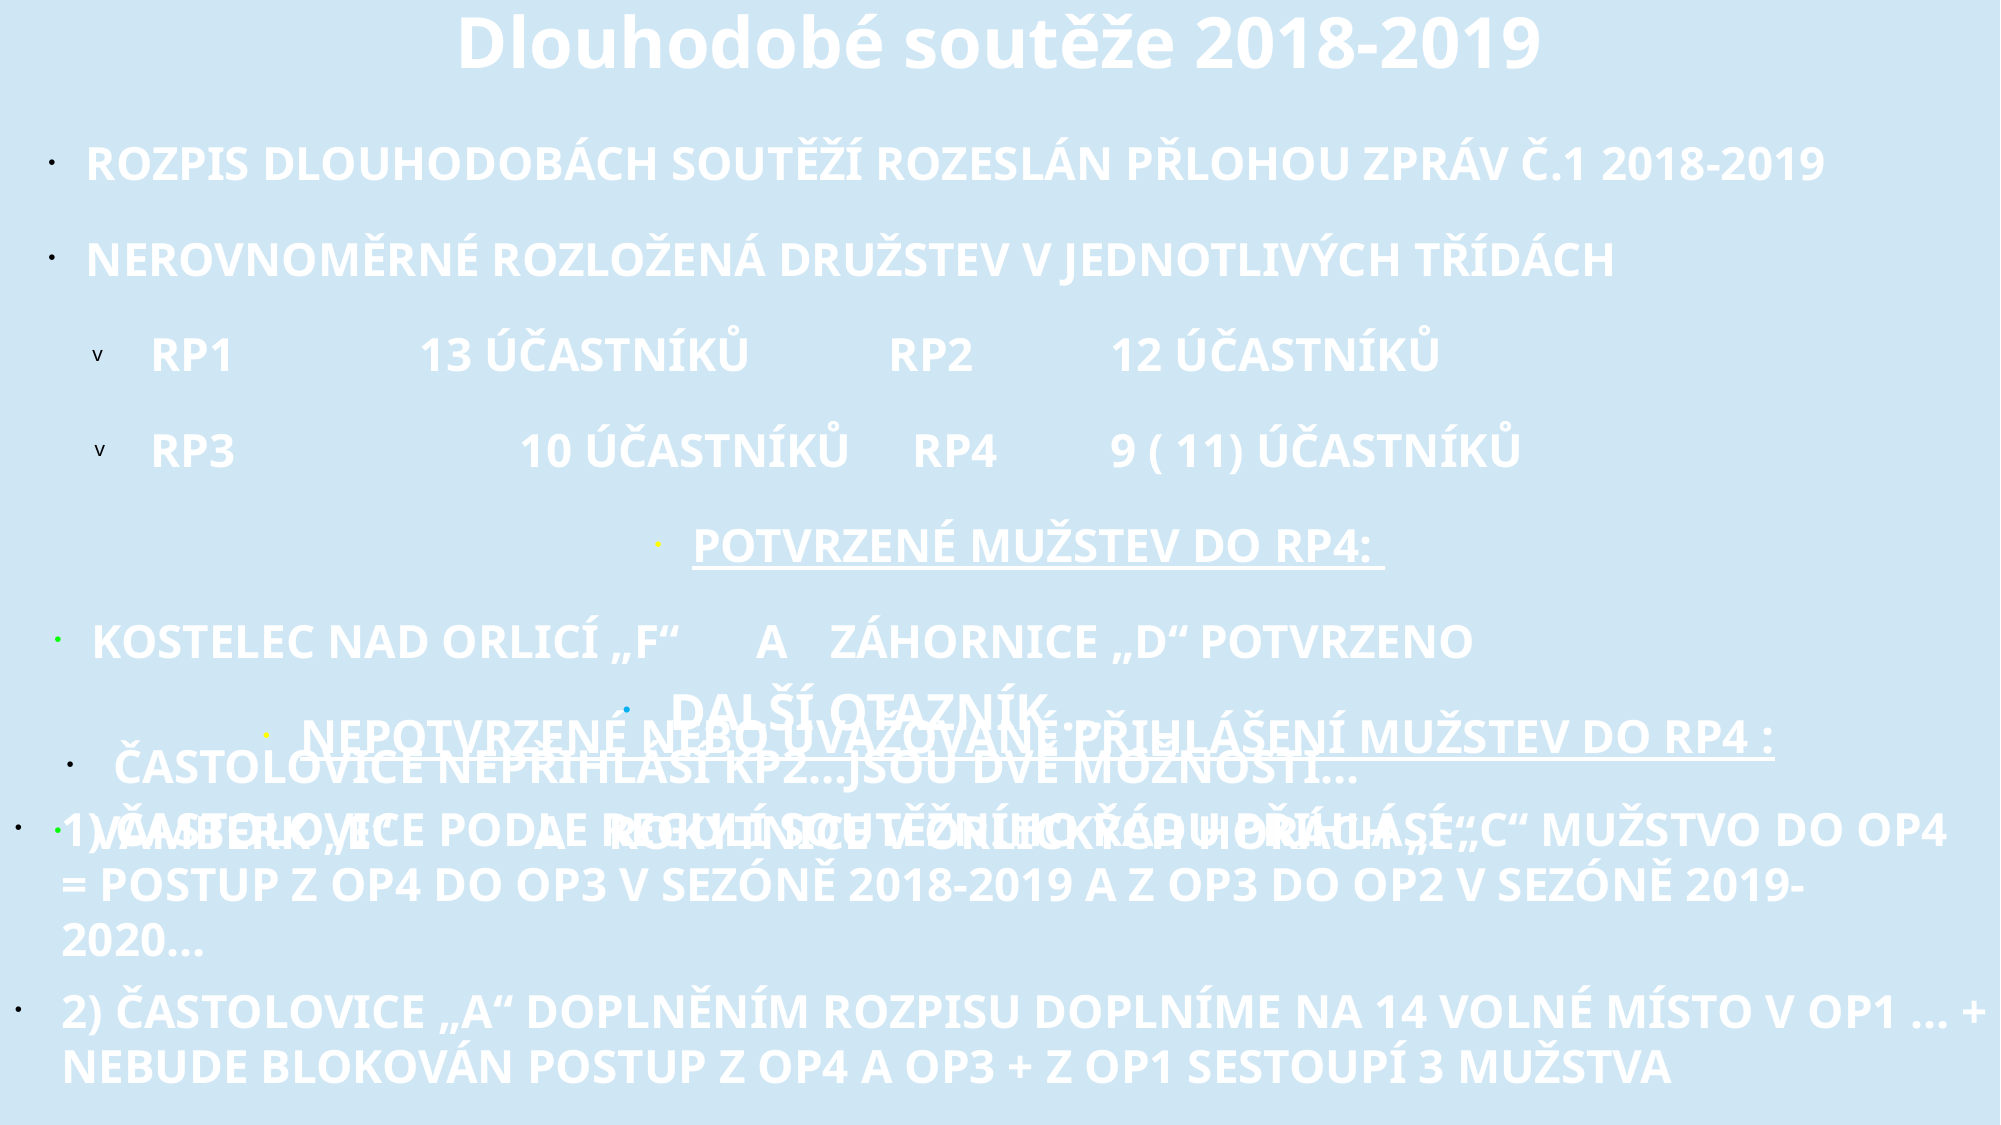

# Dlouhodobé soutěže 2018-2019
ROZPIS DLOUHODOBÁCH SOUTĚŽÍ ROZESLÁN PŘLOHOU ZPRÁV Č.1 2018-2019
NEROVNOMĚRNÉ ROZLOŽENÁ DRUŽSTEV V JEDNOTLIVÝCH TŘÍDÁCH
RP1		 13 ÚČASTNÍKŮ		RP2		12 ÚČASTNÍKŮ
RP3			10 ÚČASTNÍKŮ	 RP4		9 ( 11) ÚČASTNÍKŮ
POTVRZENÉ MUŽSTEV DO RP4:
KOSTELEC NAD ORLICÍ „F“ 	A	ZÁHORNICE „D“	POTVRZENO
NEPOTVRZENÉ NEBO UVAŽOVANÉ PŘIHLÁŠENÍ MUŽSTEV DO RP4 :
VAMBERK „E“		A	ROKYTNICE V ORLICKÝCH HORÁCH „E“
DALŠÍ OTAZNÍK …
ČASTOLOVICE NEPŘIHLÁSÍ KP2…JSOU DVĚ MOŽNOSTI…
1) ČASTOLOVICE PODLE REGULÍ SOUTĚŽNÍHO ŘÁDU PŘIHLÁSÍ „C“ MUŽSTVO DO OP4 = POSTUP Z OP4 DO OP3 V SEZÓNĚ 2018-2019 A Z OP3 DO OP2 V SEZÓNĚ 2019-2020…
2) ČASTOLOVICE „A“ DOPLNĚNÍM ROZPISU DOPLNÍME NA 14 VOLNÉ MÍSTO V OP1 … + NEBUDE BLOKOVÁN POSTUP Z OP4 A OP3 + Z OP1 SESTOUPÍ 3 MUŽSTVA